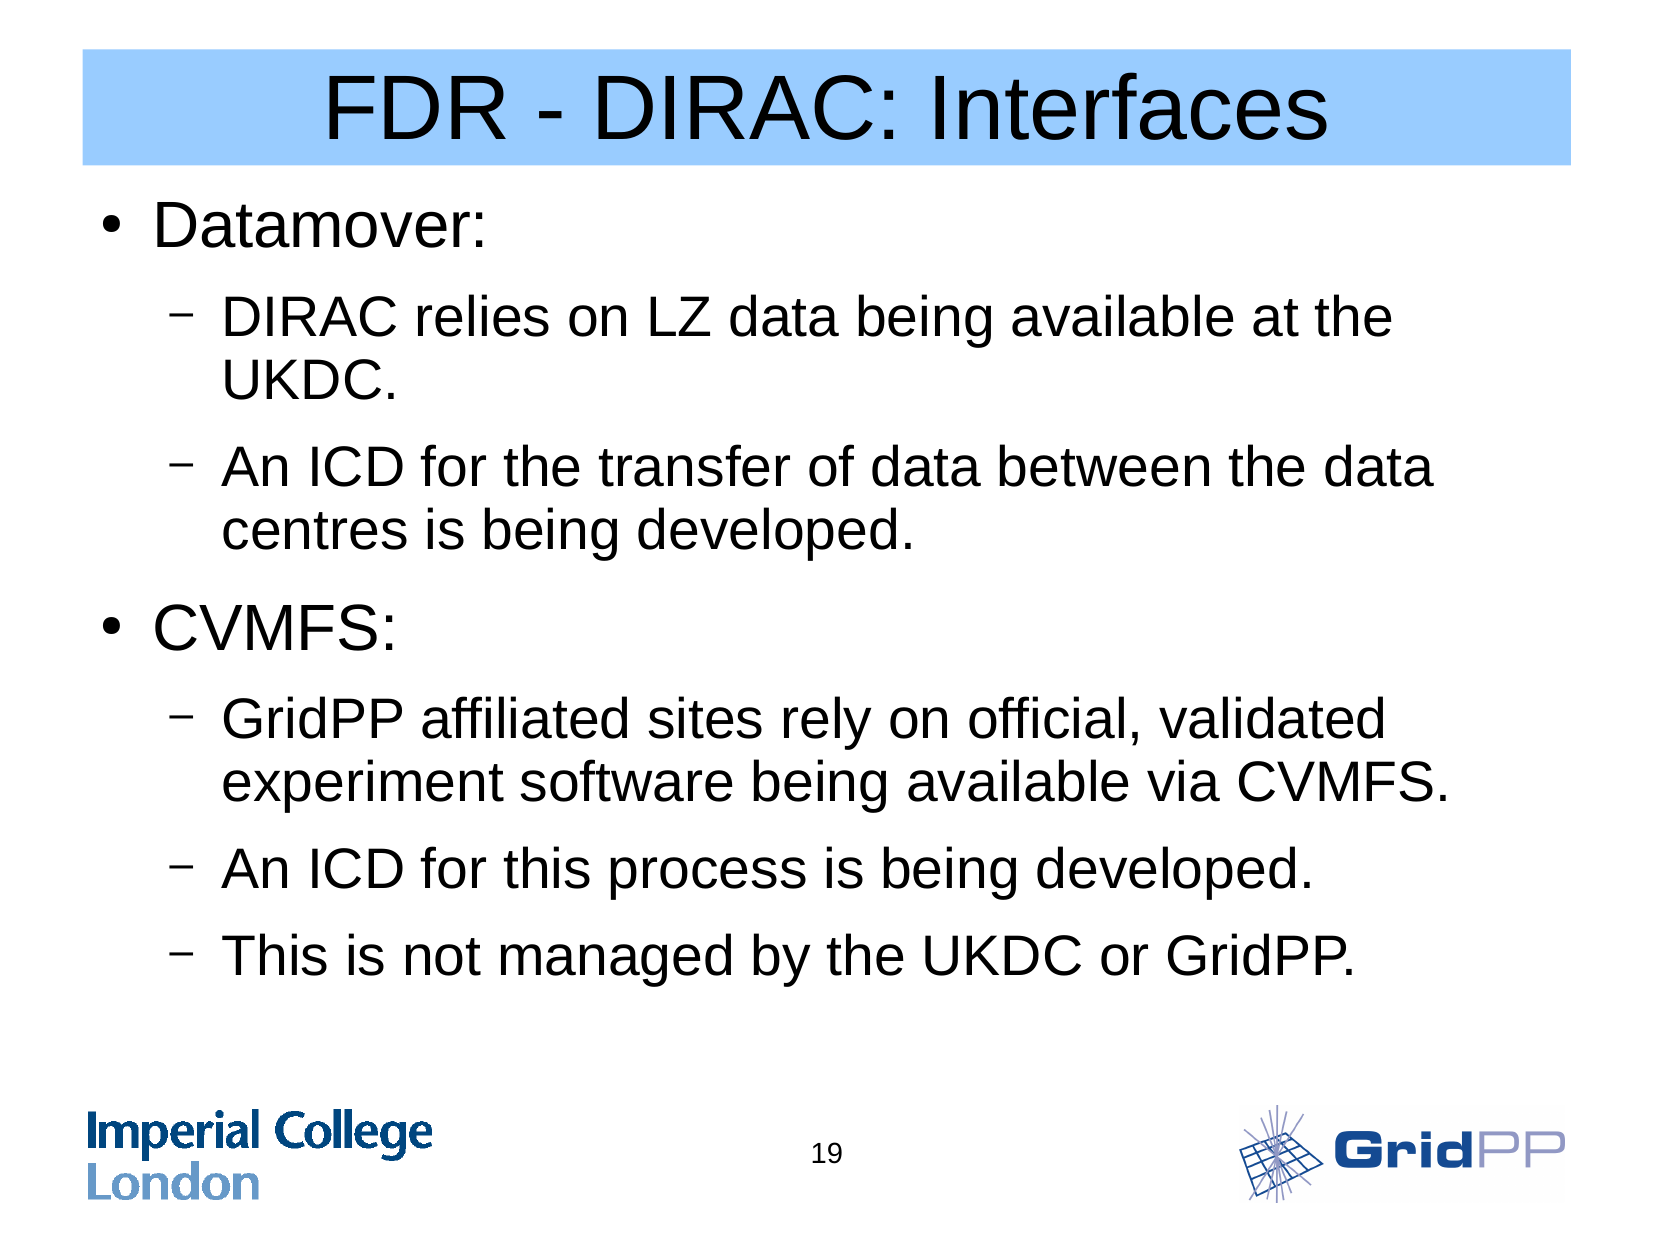

# FDR - DIRAC: Interfaces
Datamover:
DIRAC relies on LZ data being available at the UKDC.
An ICD for the transfer of data between the data centres is being developed.
CVMFS:
GridPP affiliated sites rely on official, validated experiment software being available via CVMFS.
An ICD for this process is being developed.
This is not managed by the UKDC or GridPP.